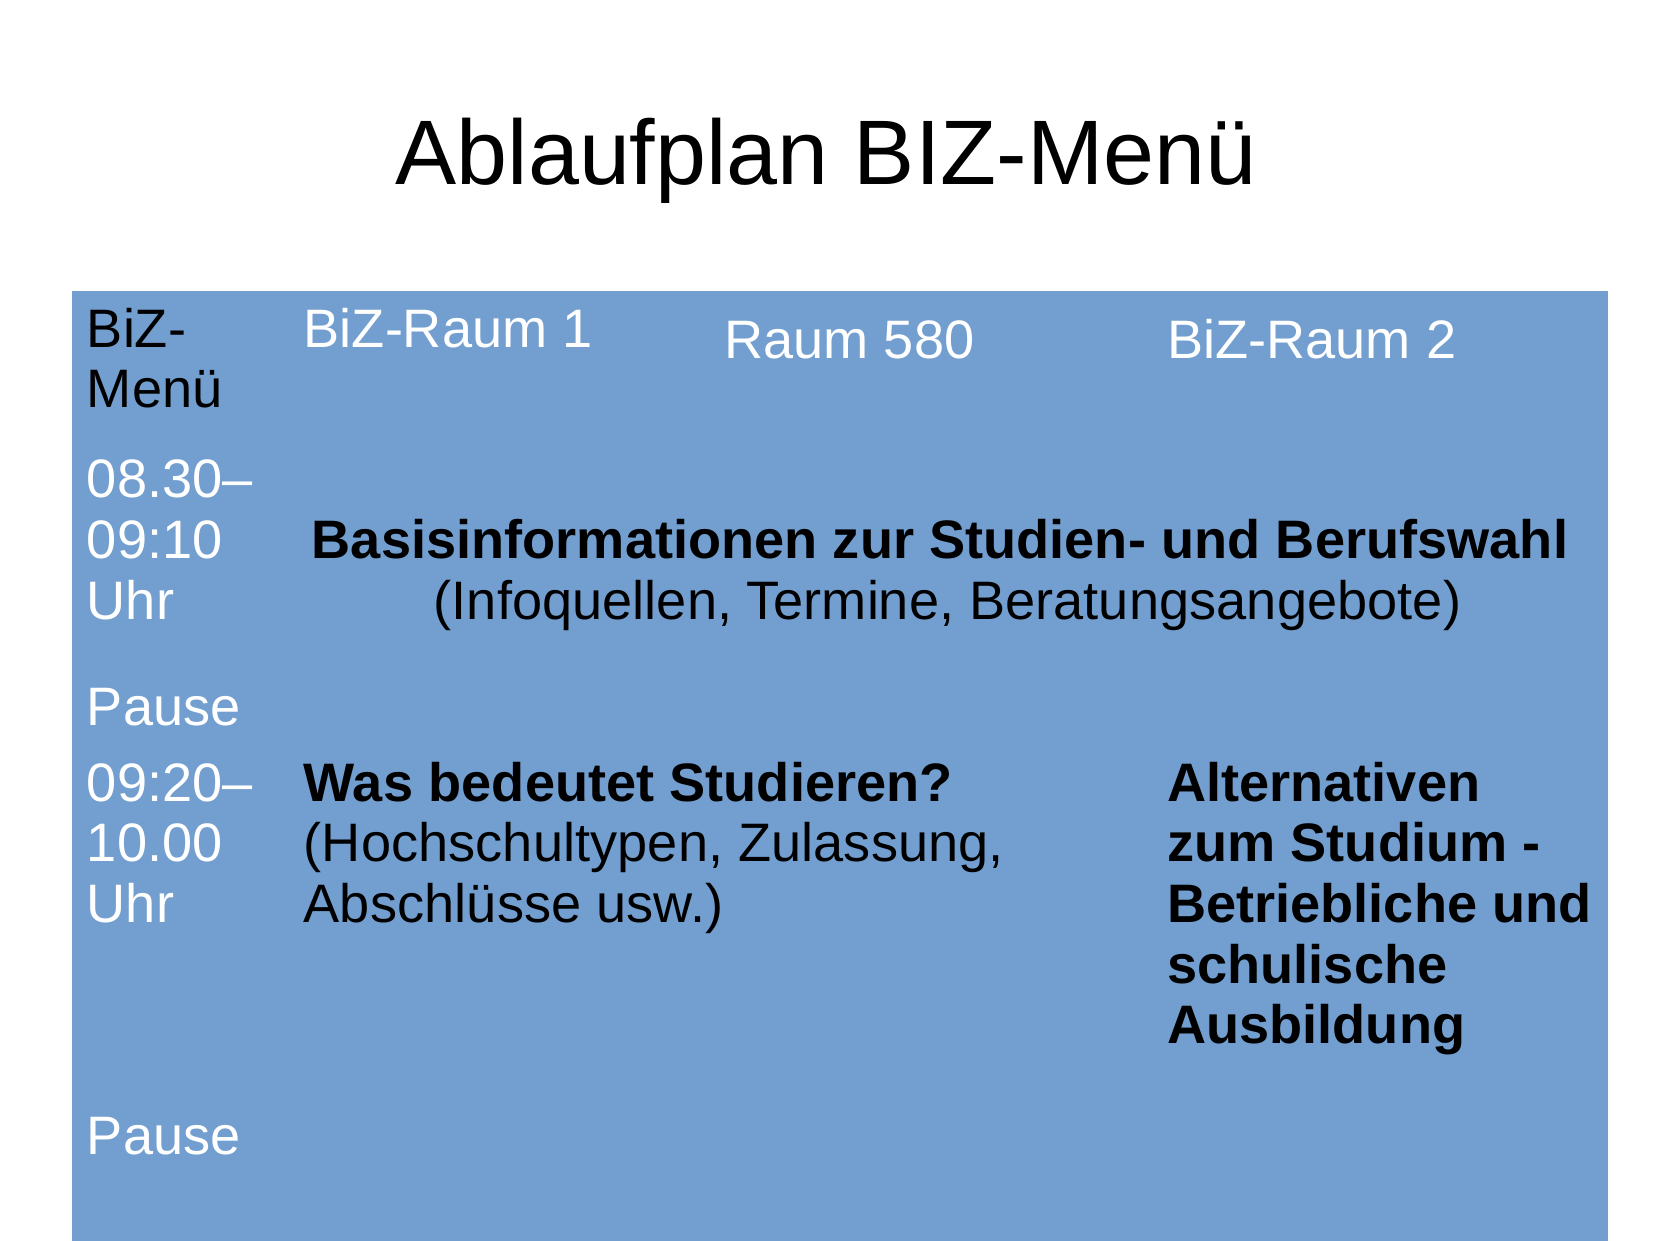

# Ablaufplan BIZ-Menü
| BiZ-Menü | BiZ-Raum 1 | Raum 580 | BiZ-Raum 2 |
| --- | --- | --- | --- |
| 08.30– 09:10 Uhr | Basisinformationen zur Studien- und Berufswahl (Infoquellen, Termine, Beratungsangebote) | | |
| Pause | | | |
| 09:20– 10.00 Uhr | Was bedeutet Studieren? (Hochschultypen, Zulassung, Abschlüsse usw.) | | Alternativen zum Studium - Betriebliche und schulische Ausbildung |
| Pause | | | |